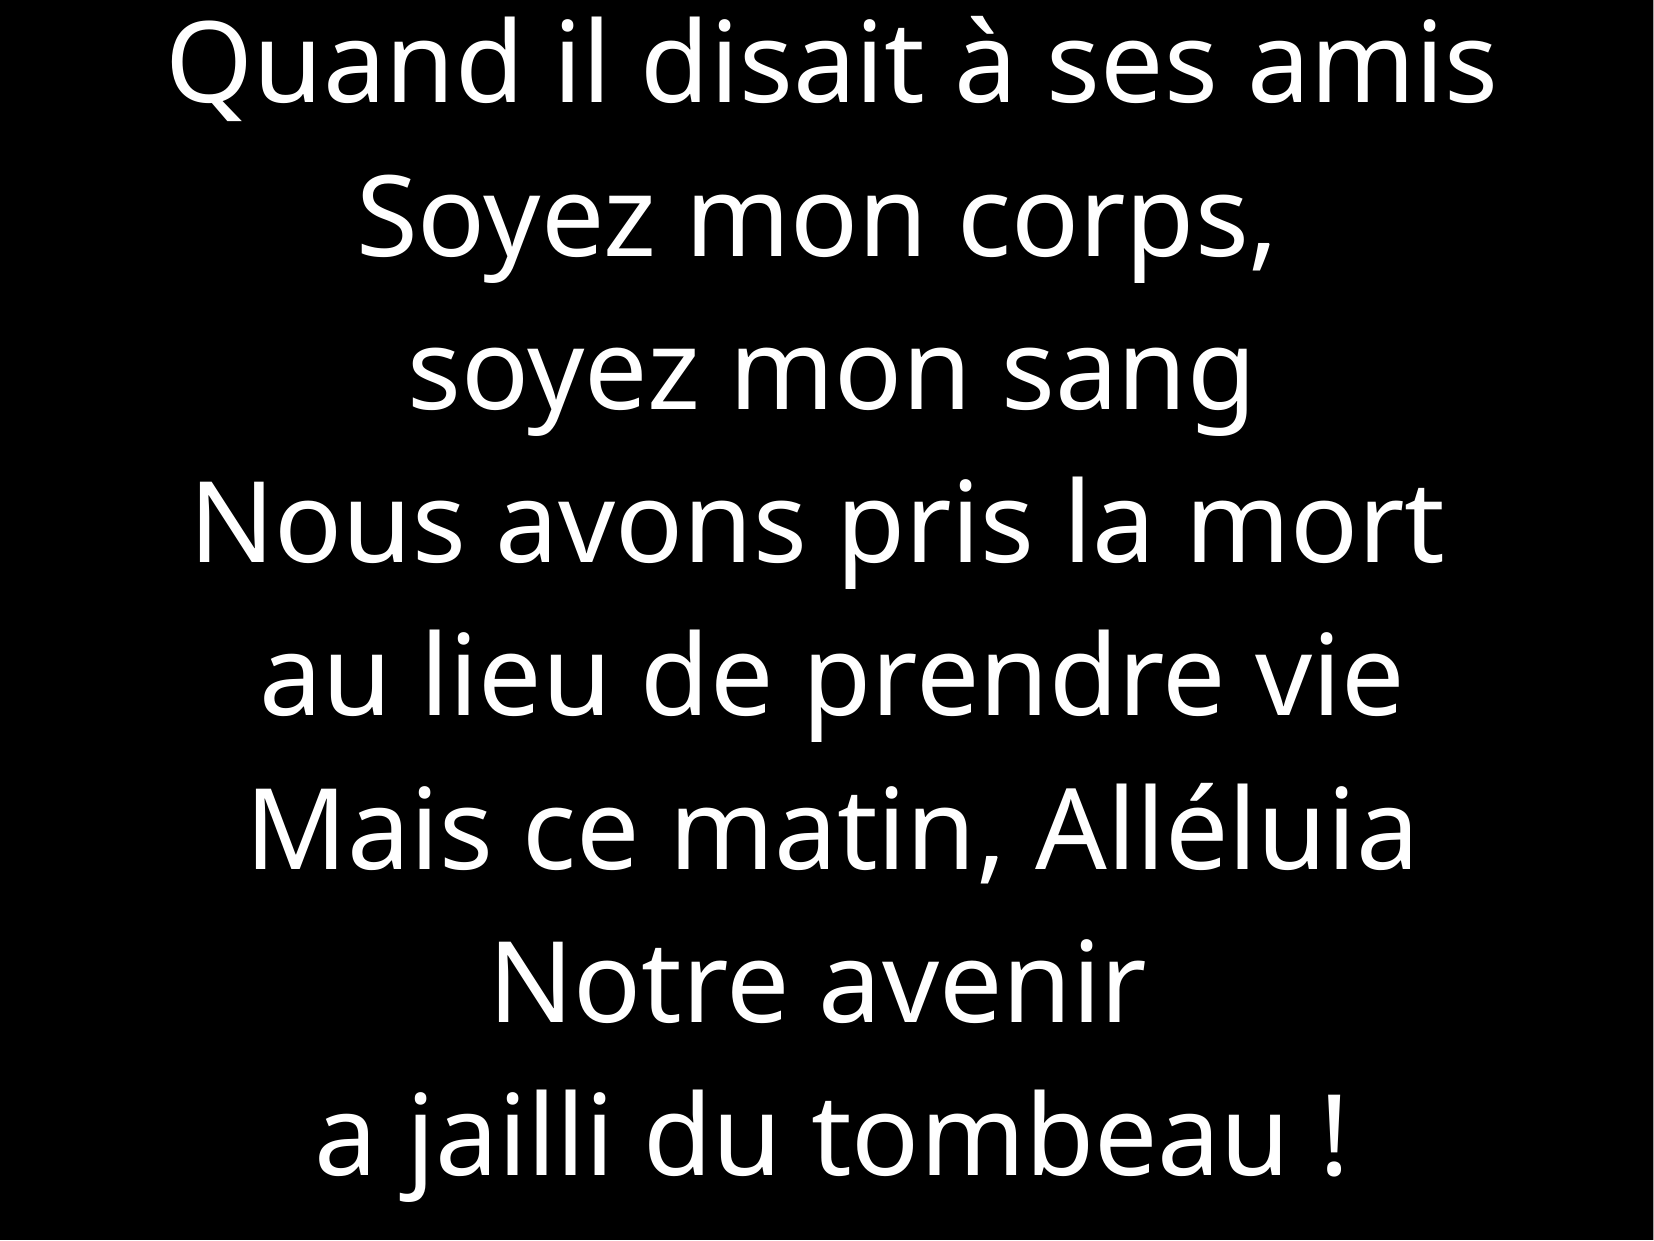

# Quand il disait à ses amis
Soyez mon corps,
soyez mon sang
Nous avons pris la mort
au lieu de prendre vie
Mais ce matin, Alléluia
Notre avenir
a jailli du tombeau !